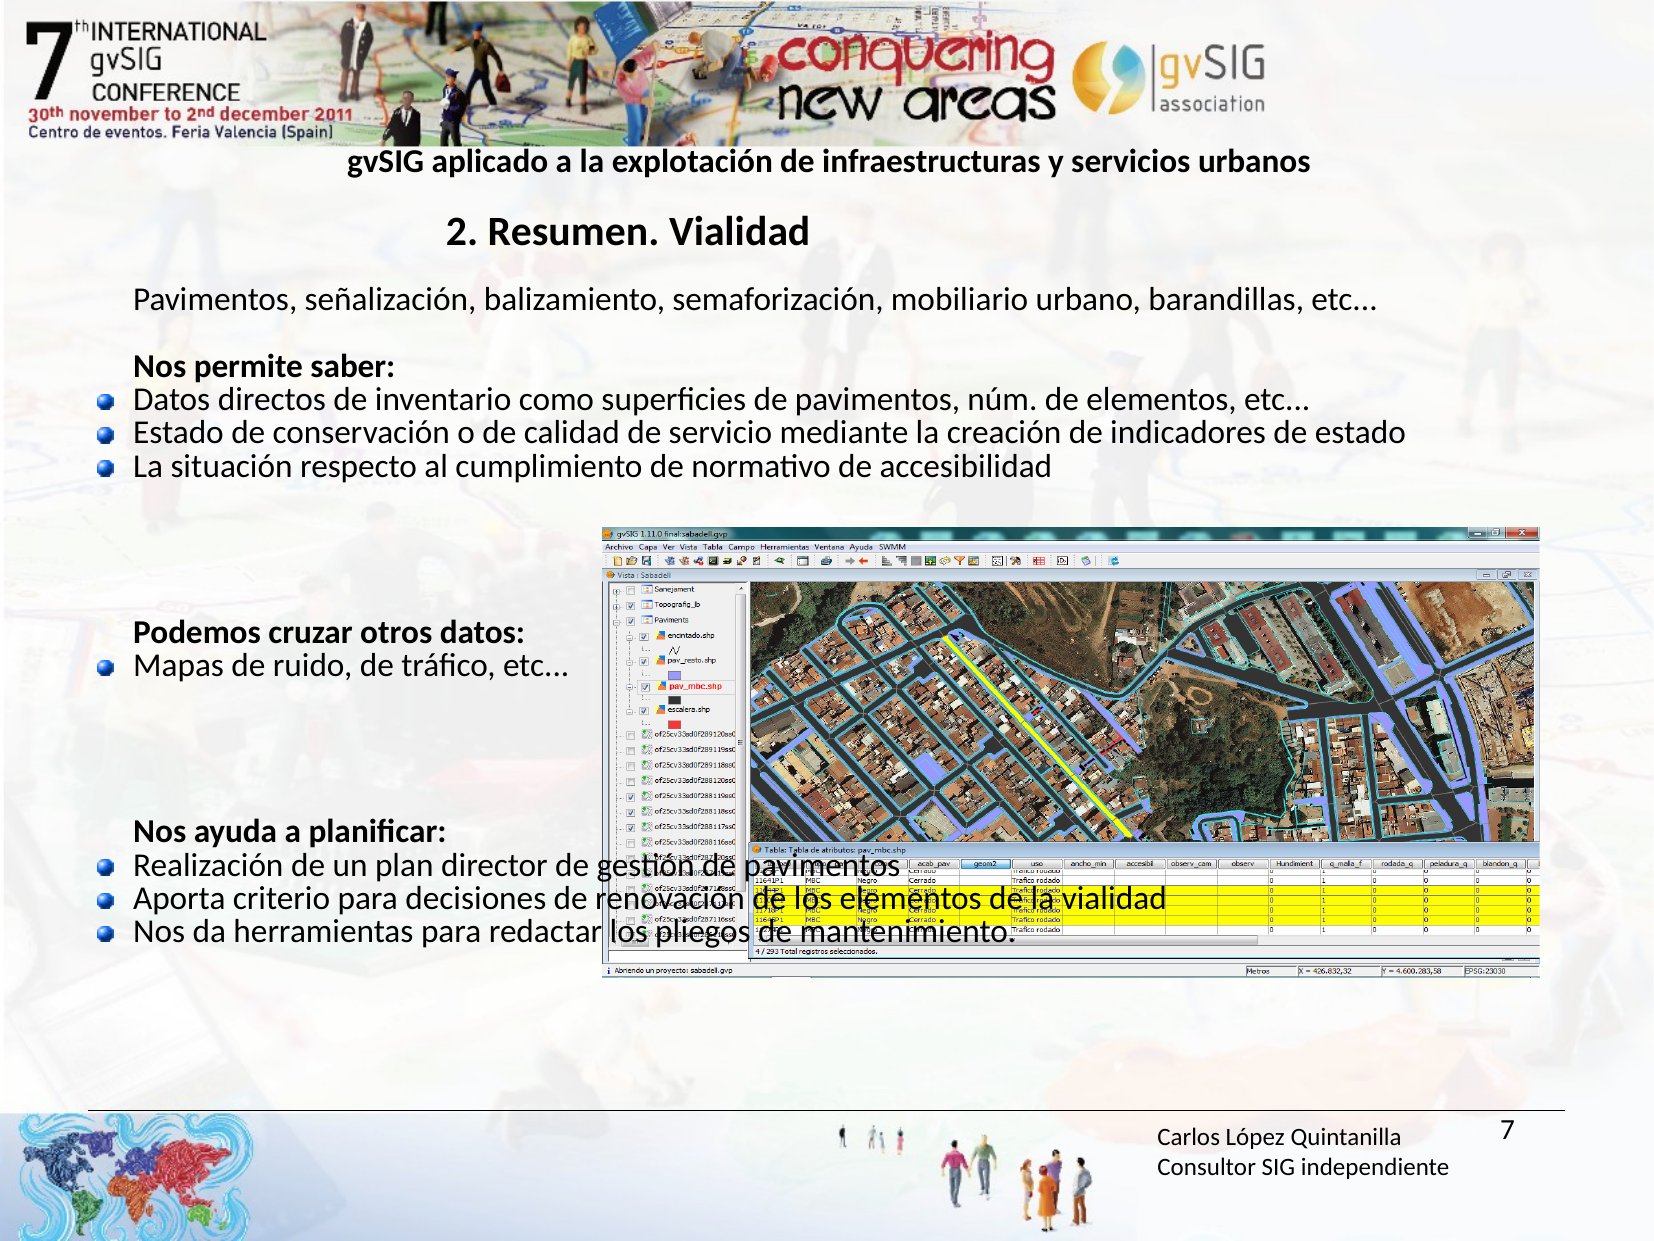

# gvSIG aplicado a la explotación de infraestructuras y servicios urbanos
2. Resumen. Vialidad
Pavimentos, señalización, balizamiento, semaforización, mobiliario urbano, barandillas, etc...
Nos permite saber:
Datos directos de inventario como superficies de pavimentos, núm. de elementos, etc...
Estado de conservación o de calidad de servicio mediante la creación de indicadores de estado
La situación respecto al cumplimiento de normativo de accesibilidad
Podemos cruzar otros datos:
Mapas de ruido, de tráfico, etc...
Nos ayuda a planificar:
Realización de un plan director de gestión de pavimentos
Aporta criterio para decisiones de renovación de los elementos de la vialidad
Nos da herramientas para redactar los pliegos de mantenimiento.
Carlos López Quintanilla
Consultor SIG independiente